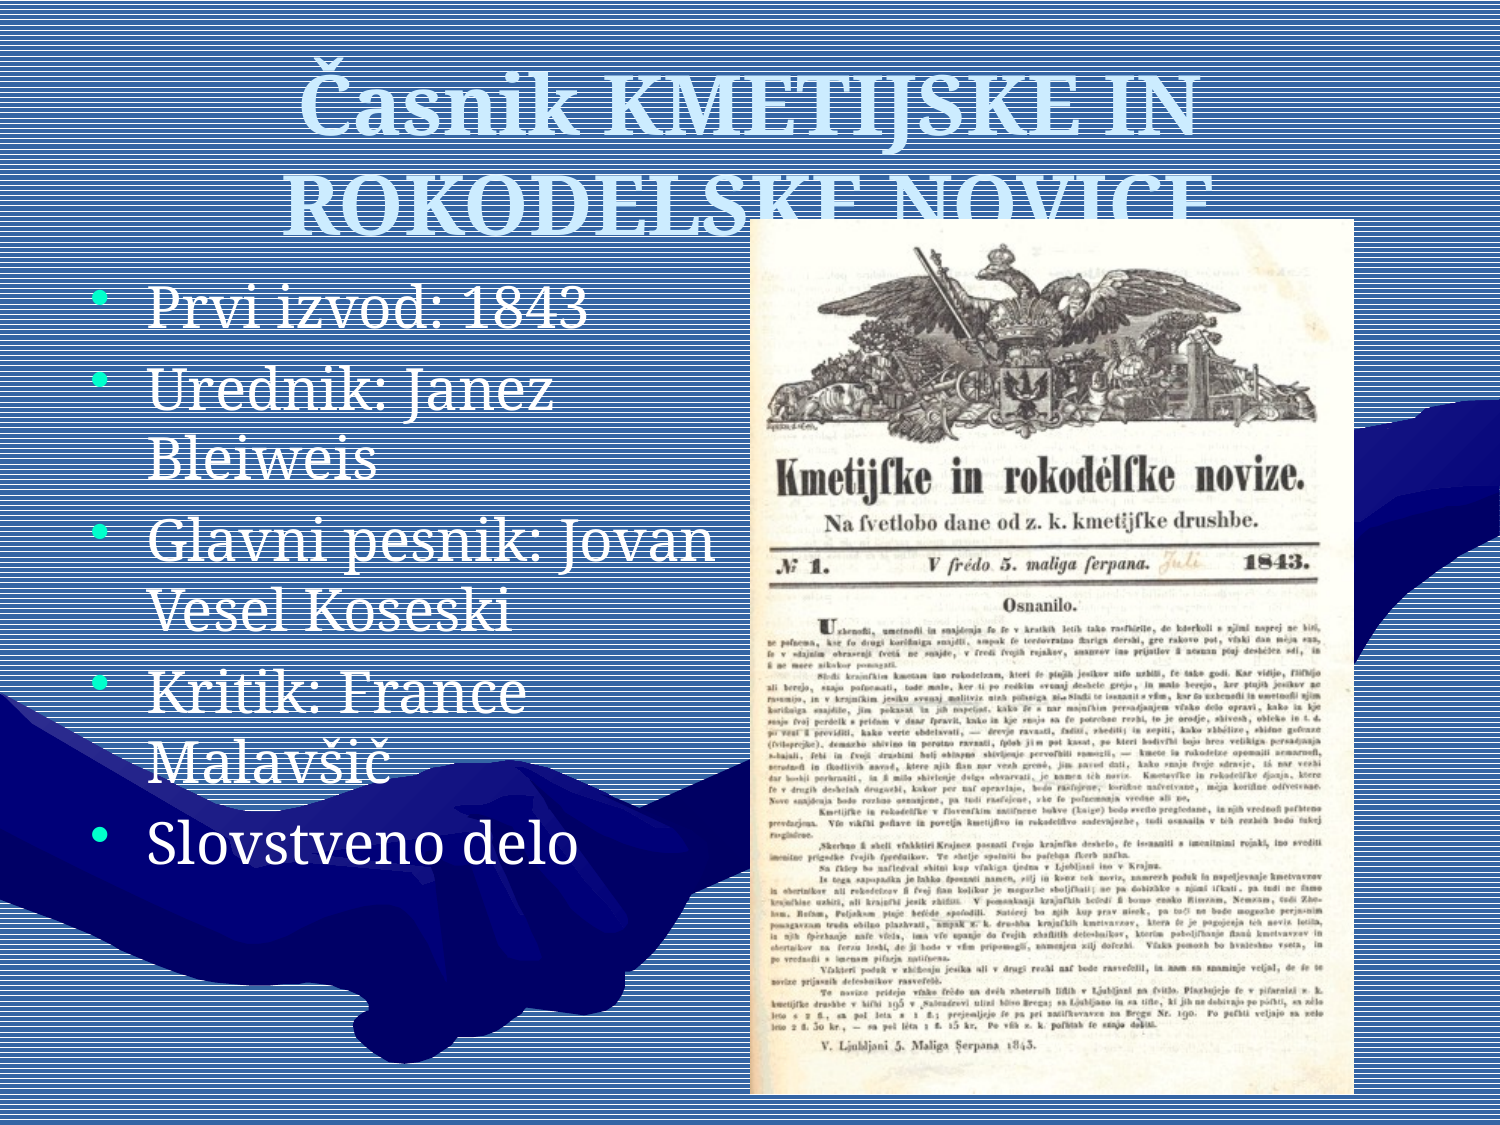

# Časnik KMETIJSKE IN ROKODELSKE NOVICE
Prvi izvod: 1843
Urednik: Janez Bleiweis
Glavni pesnik: Jovan Vesel Koseski
Kritik: France Malavšič
Slovstveno delo